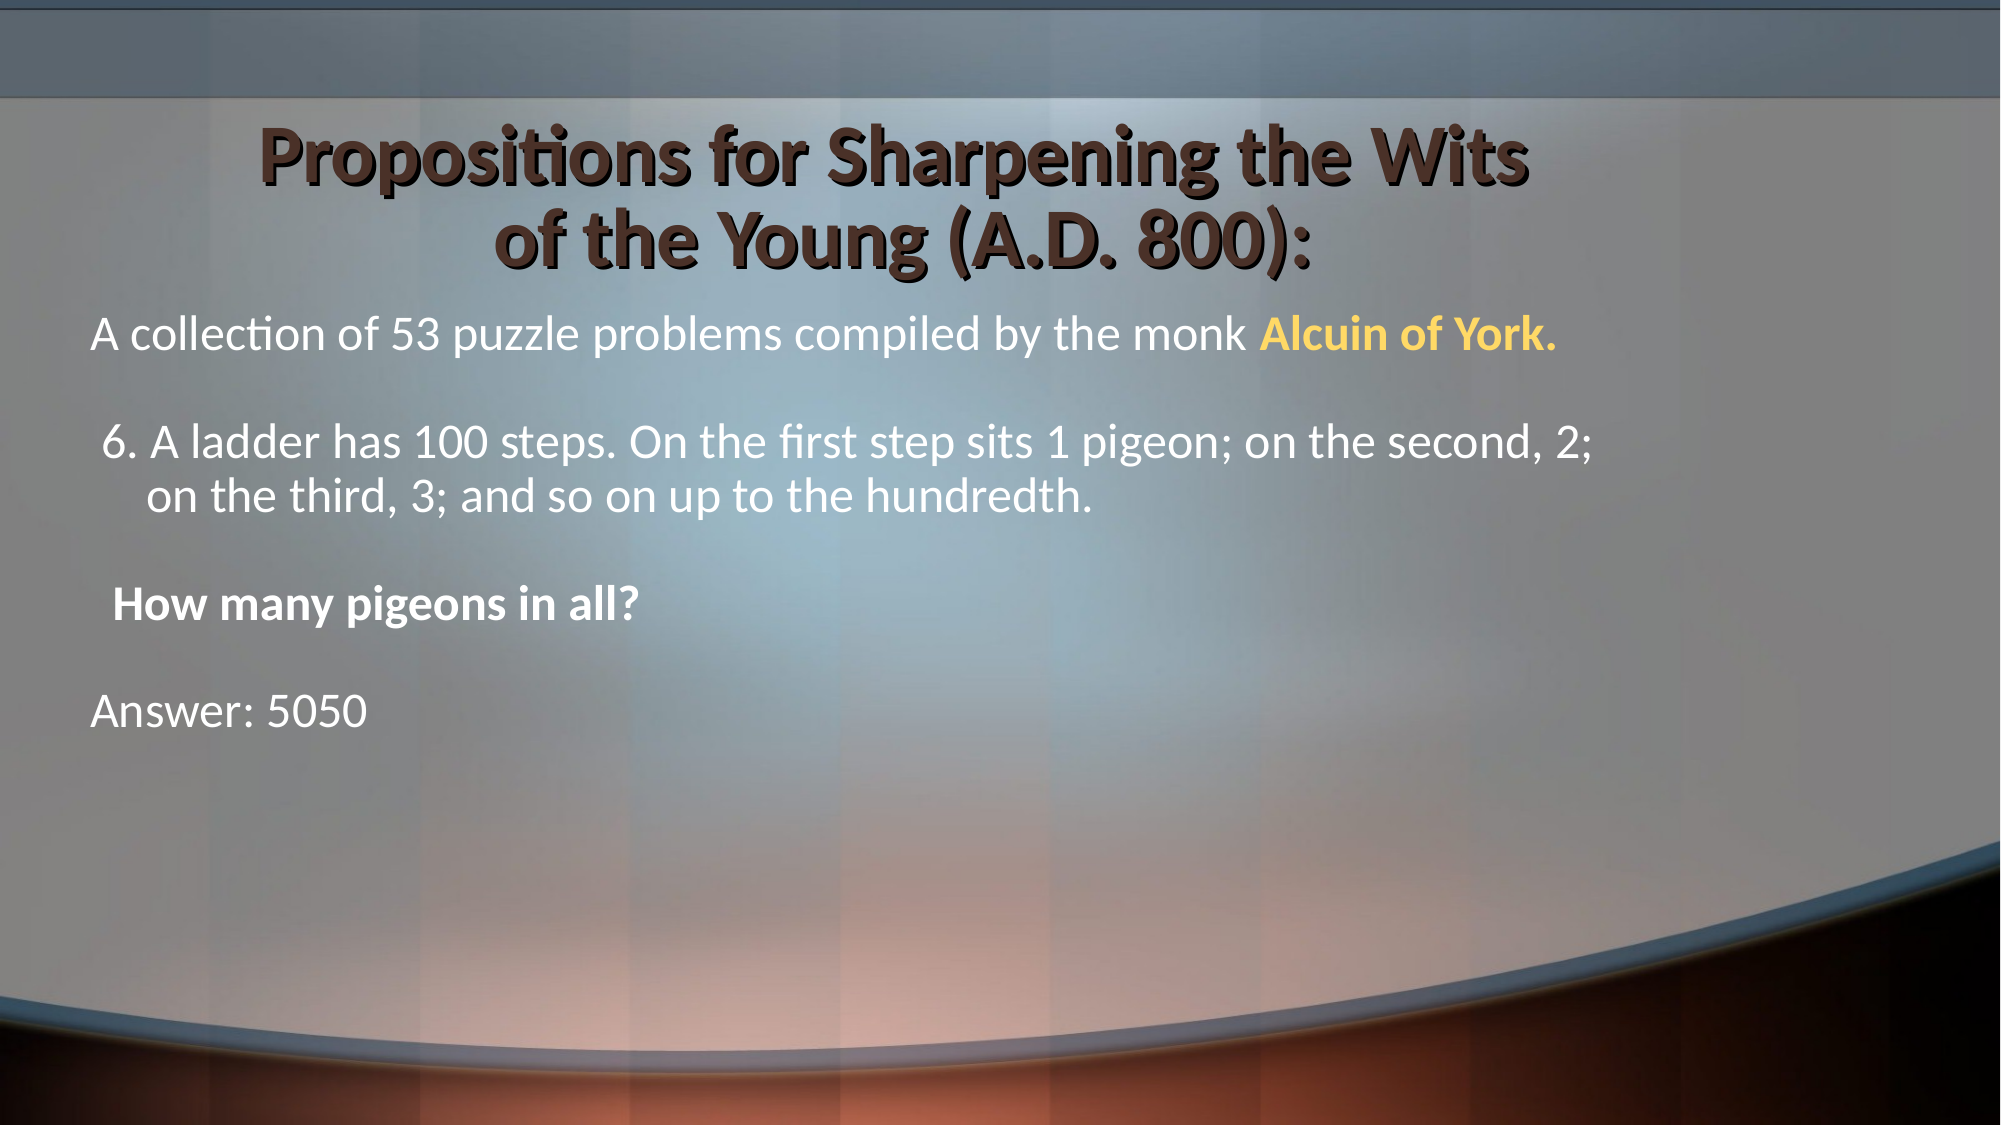

# Propositions for Sharpening the Wits of the Young (A.D. 800):
A collection of 53 puzzle problems compiled by the monk Alcuin of York.
 6. A ladder has 100 steps. On the first step sits 1 pigeon; on the second, 2;
 on the third, 3; and so on up to the hundredth.
 How many pigeons in all?
Answer: 5050